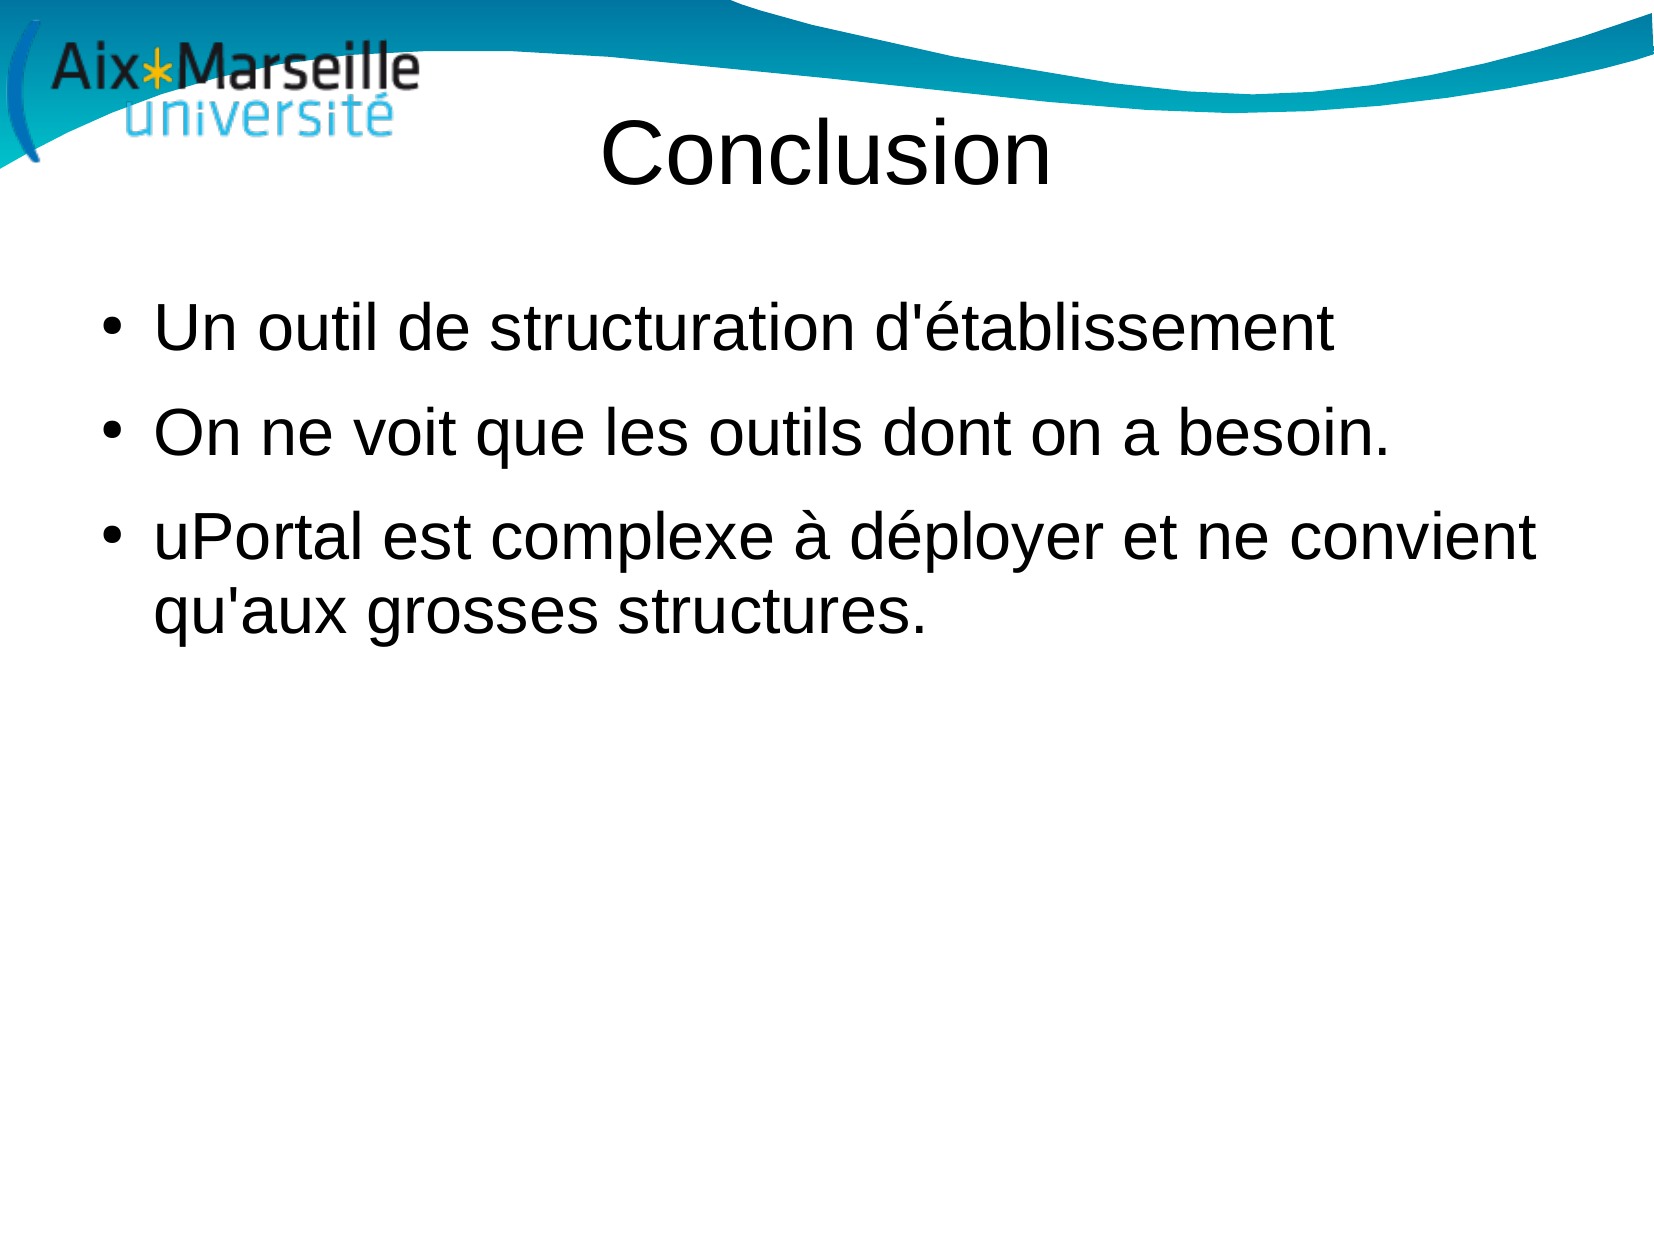

# Conclusion
Un outil de structuration d'établissement
On ne voit que les outils dont on a besoin.
uPortal est complexe à déployer et ne convient qu'aux grosses structures.